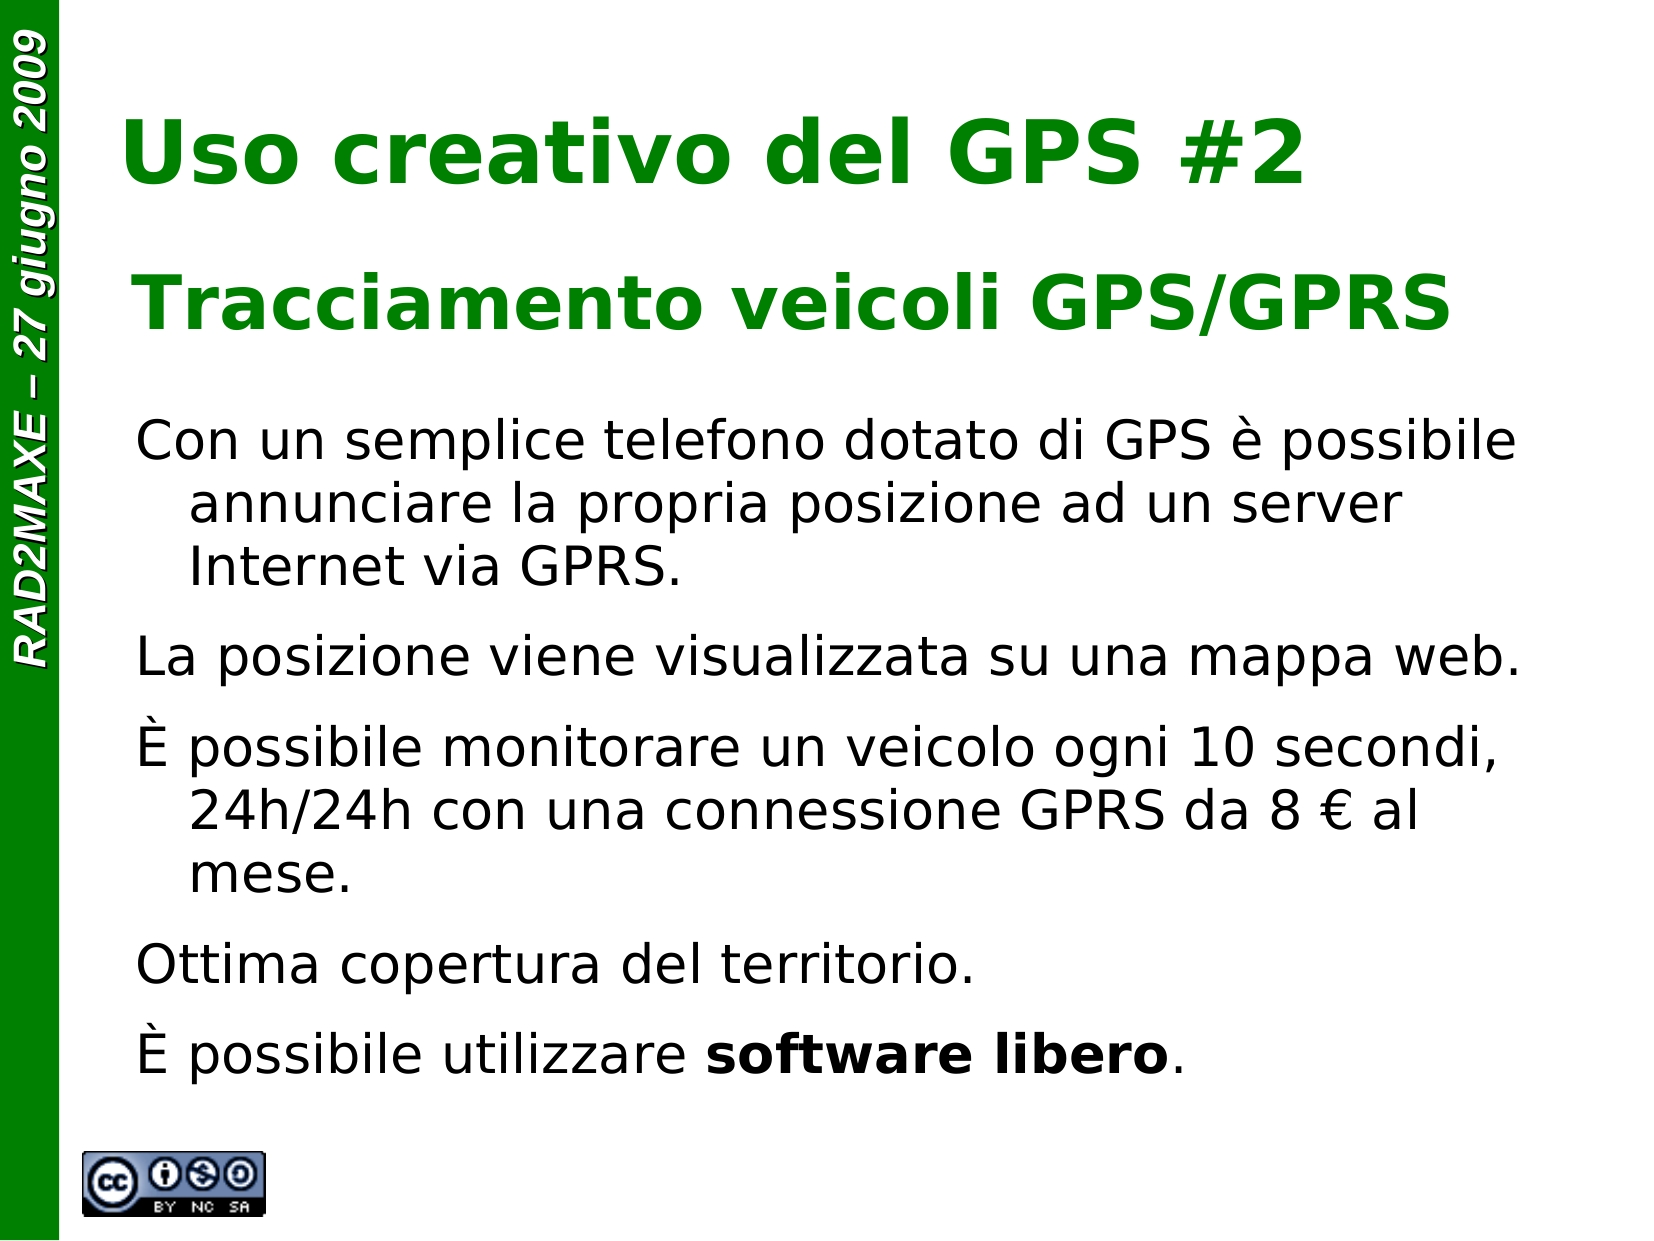

# Uso creativo del GPS #2
Tracciamento veicoli GPS/GPRS
Con un semplice telefono dotato di GPS è possibile annunciare la propria posizione ad un server Internet via GPRS.
La posizione viene visualizzata su una mappa web.
È possibile monitorare un veicolo ogni 10 secondi, 24h/24h con una connessione GPRS da 8 € al mese.
Ottima copertura del territorio.
È possibile utilizzare software libero.